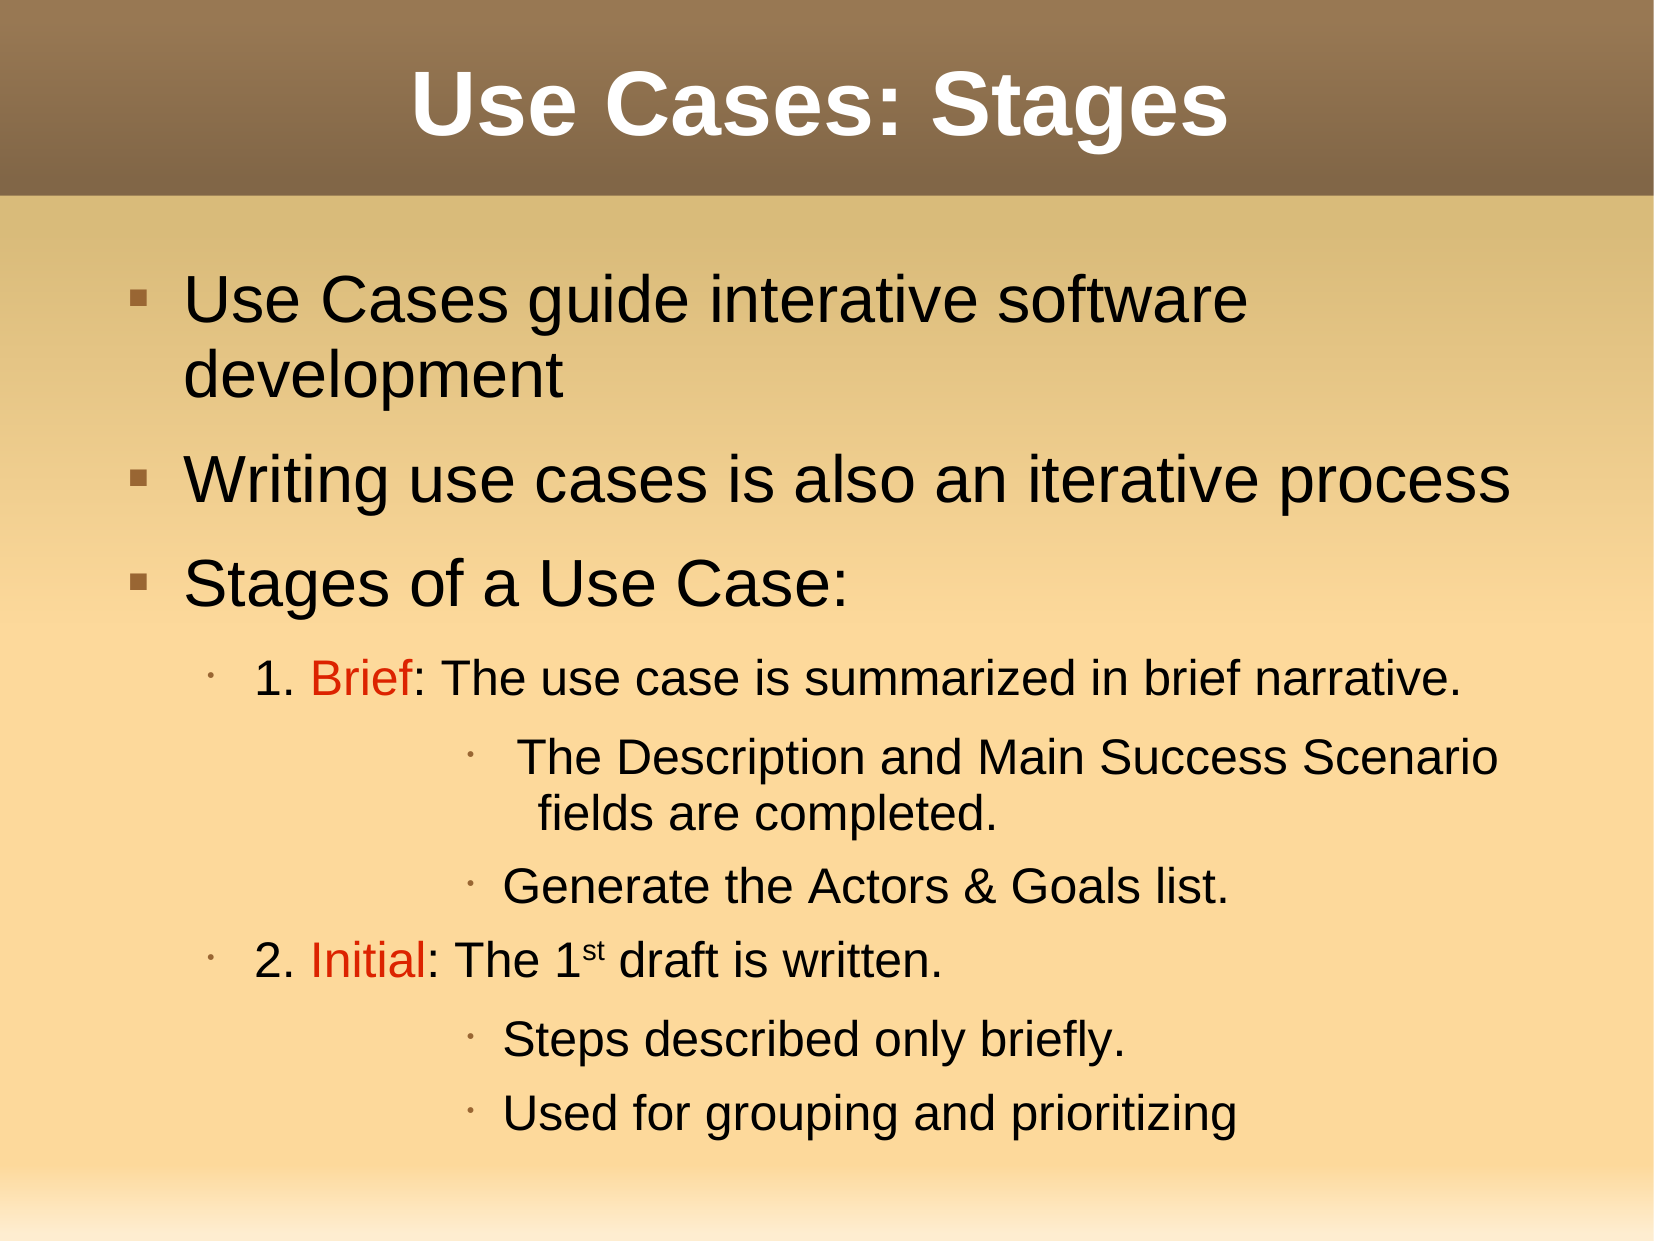

# Use Cases: Stages
Use Cases guide interative software development
Writing use cases is also an iterative process
Stages of a Use Case:
1. Brief: The use case is summarized in brief narrative.
 The Description and Main Success Scenario fields are completed.
Generate the Actors & Goals list.
2. Initial: The 1st draft is written.
Steps described only briefly.
Used for grouping and prioritizing